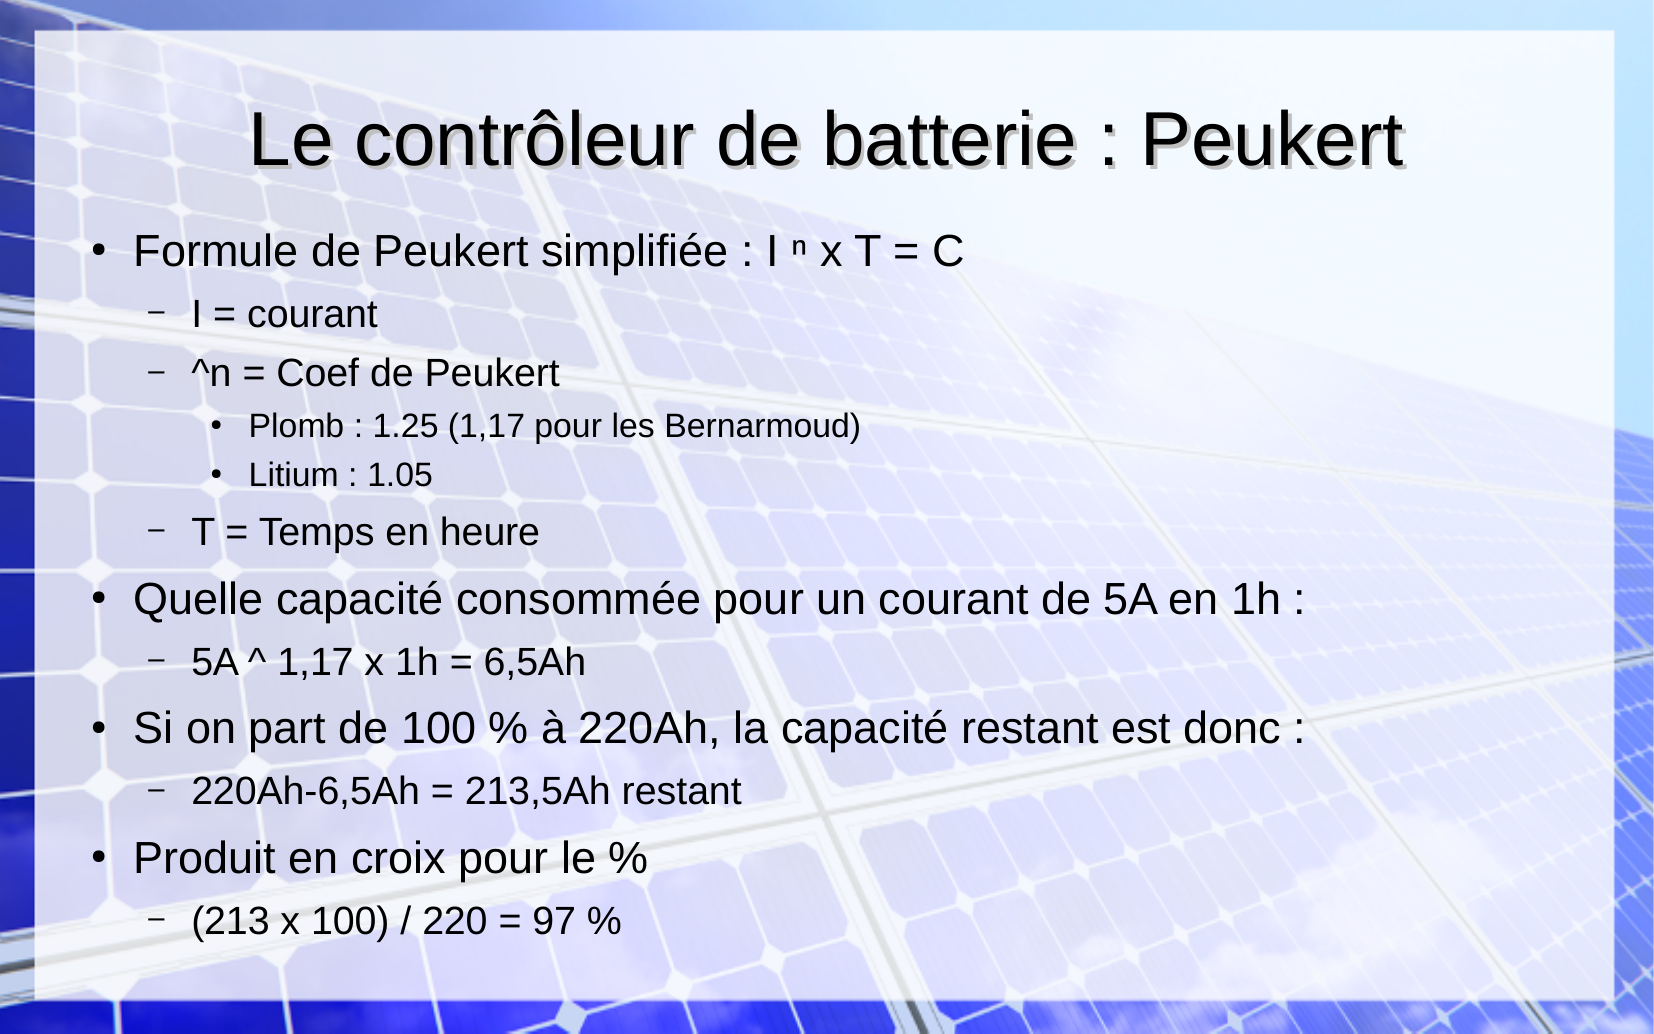

# Le contrôleur de batterie : Peukert
Formule de Peukert simplifiée : I ⁿ x T = C
I = courant
^n = Coef de Peukert
Plomb : 1.25 (1,17 pour les Bernarmoud)
Litium : 1.05
T = Temps en heure
Quelle capacité consommée pour un courant de 5A en 1h :
5A ^ 1,17 x 1h = 6,5Ah
Si on part de 100 % à 220Ah, la capacité restant est donc :
220Ah-6,5Ah = 213,5Ah restant
Produit en croix pour le %
(213 x 100) / 220 = 97 %